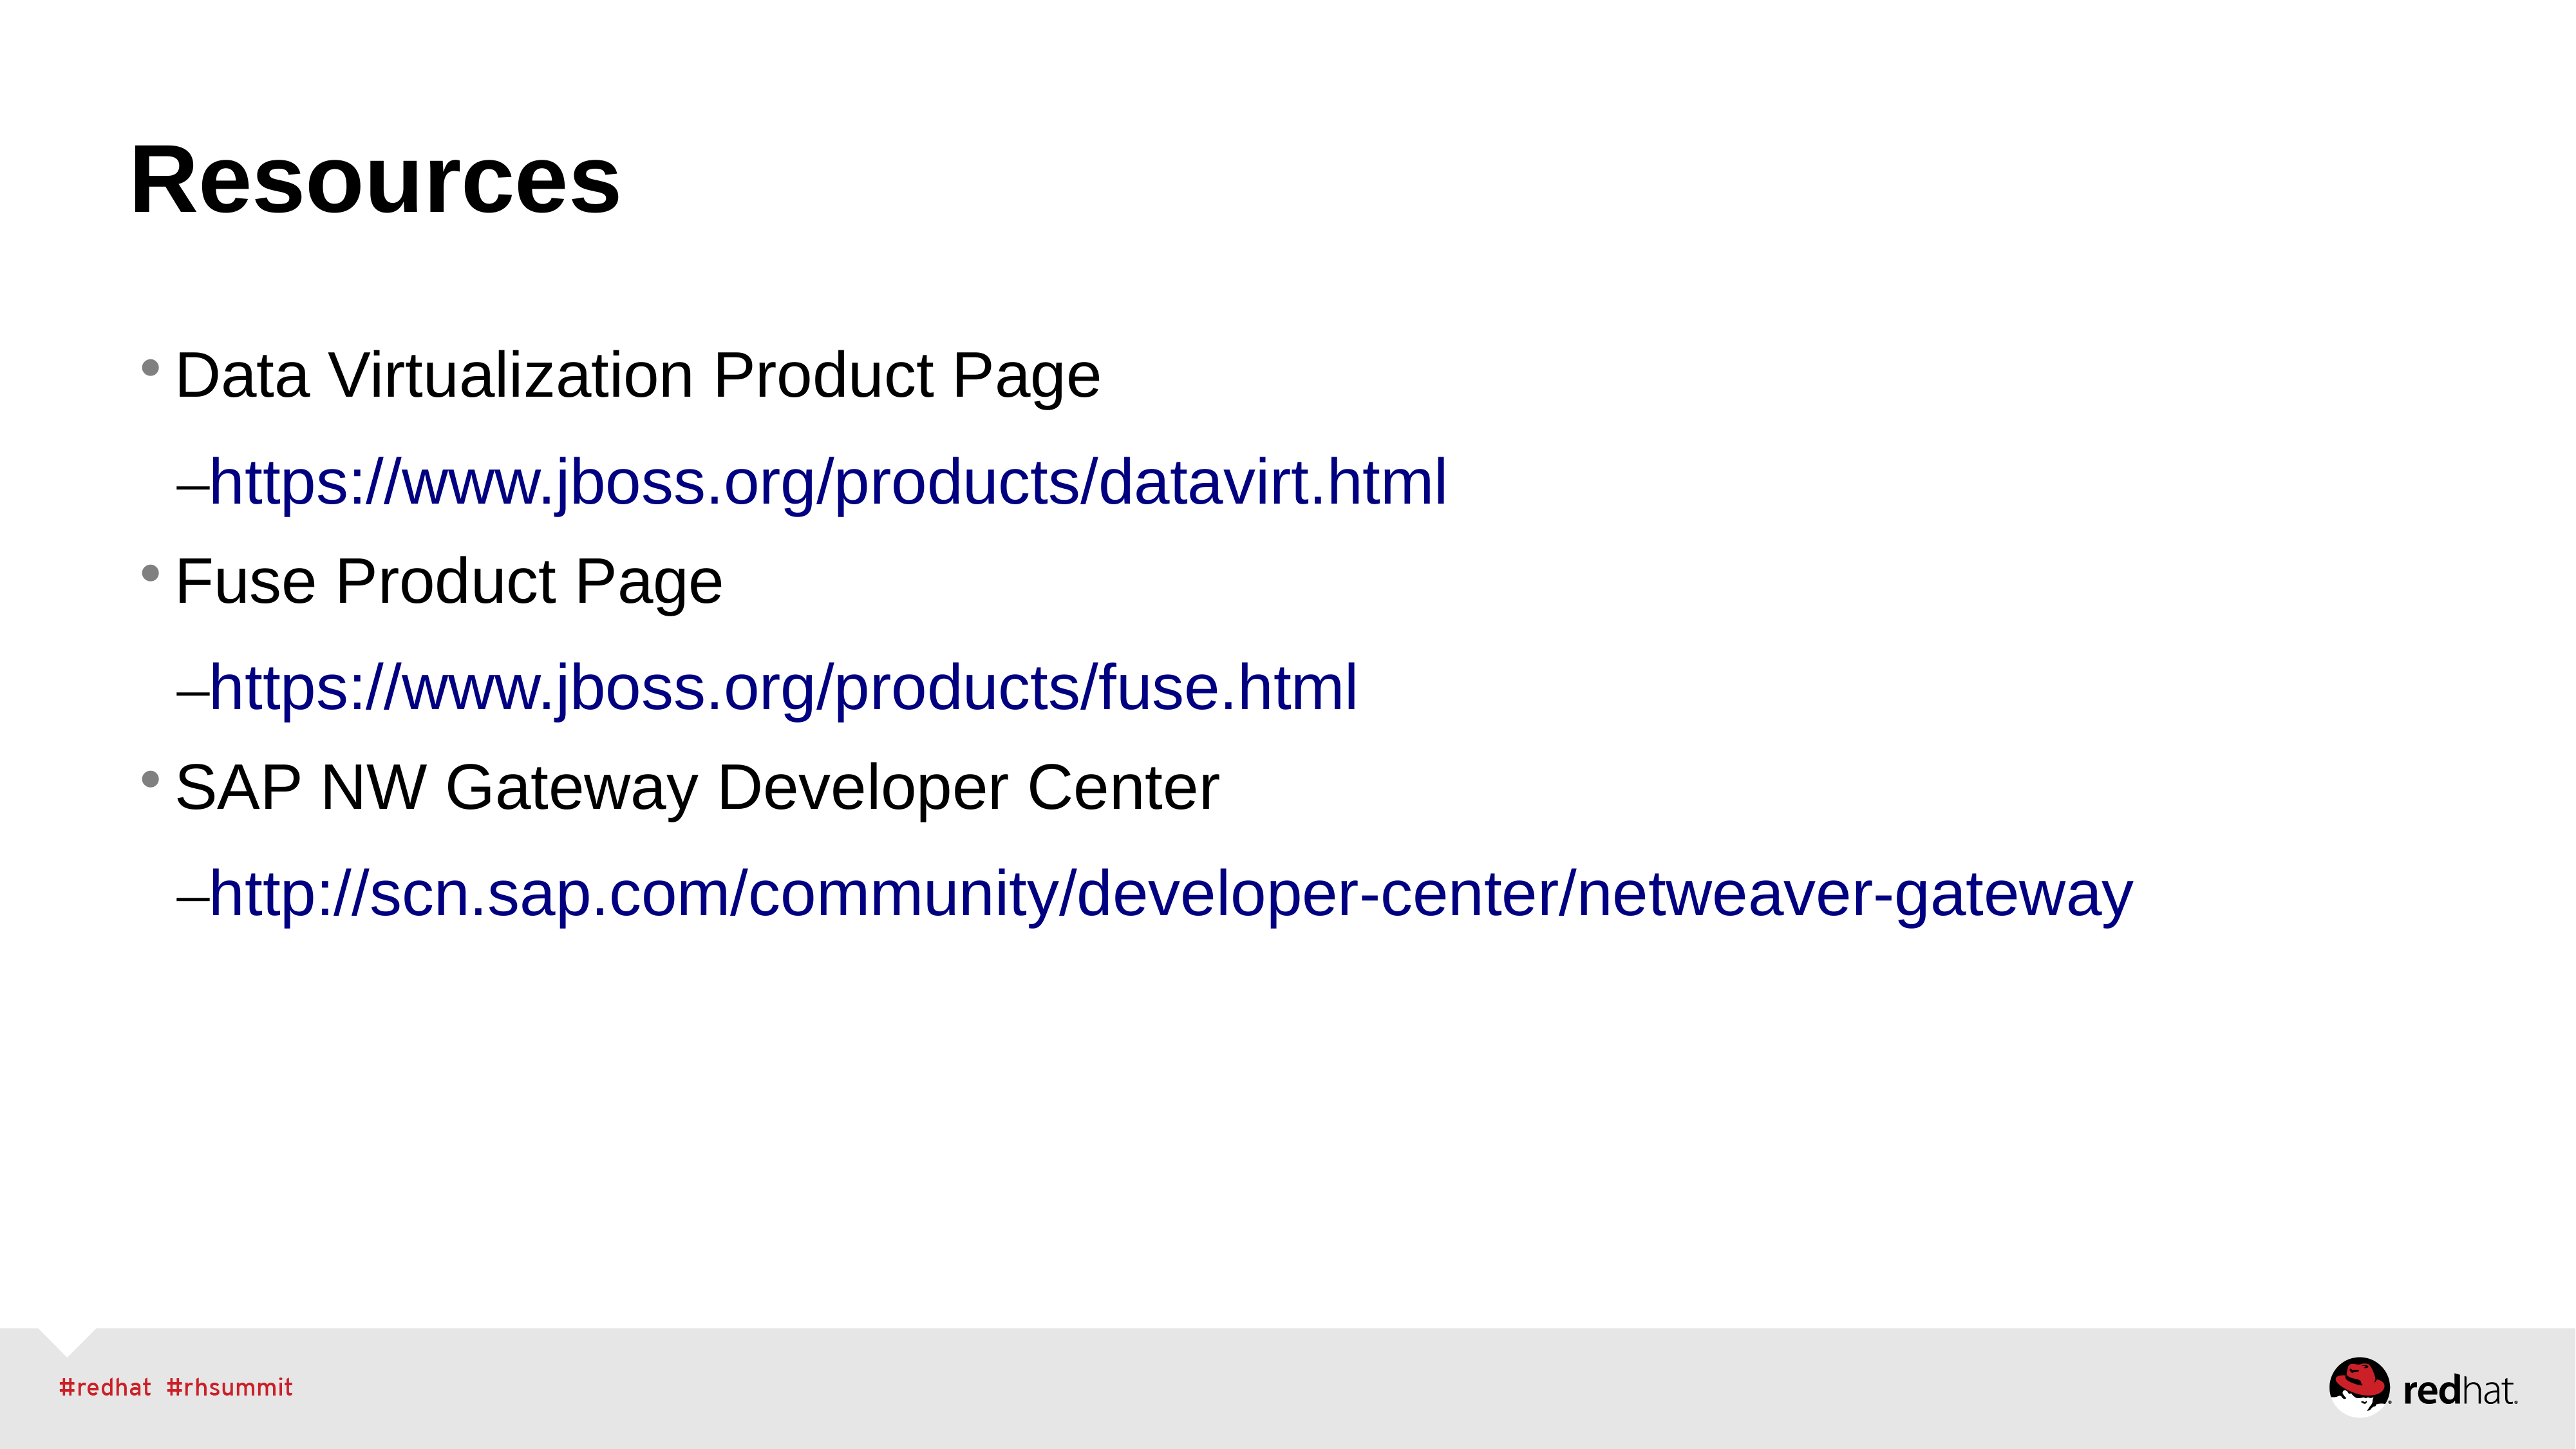

# Resources
Data Virtualization Product Page
https://www.jboss.org/products/datavirt.html
Fuse Product Page
https://www.jboss.org/products/fuse.html
SAP NW Gateway Developer Center
http://scn.sap.com/community/developer-center/netweaver-gateway